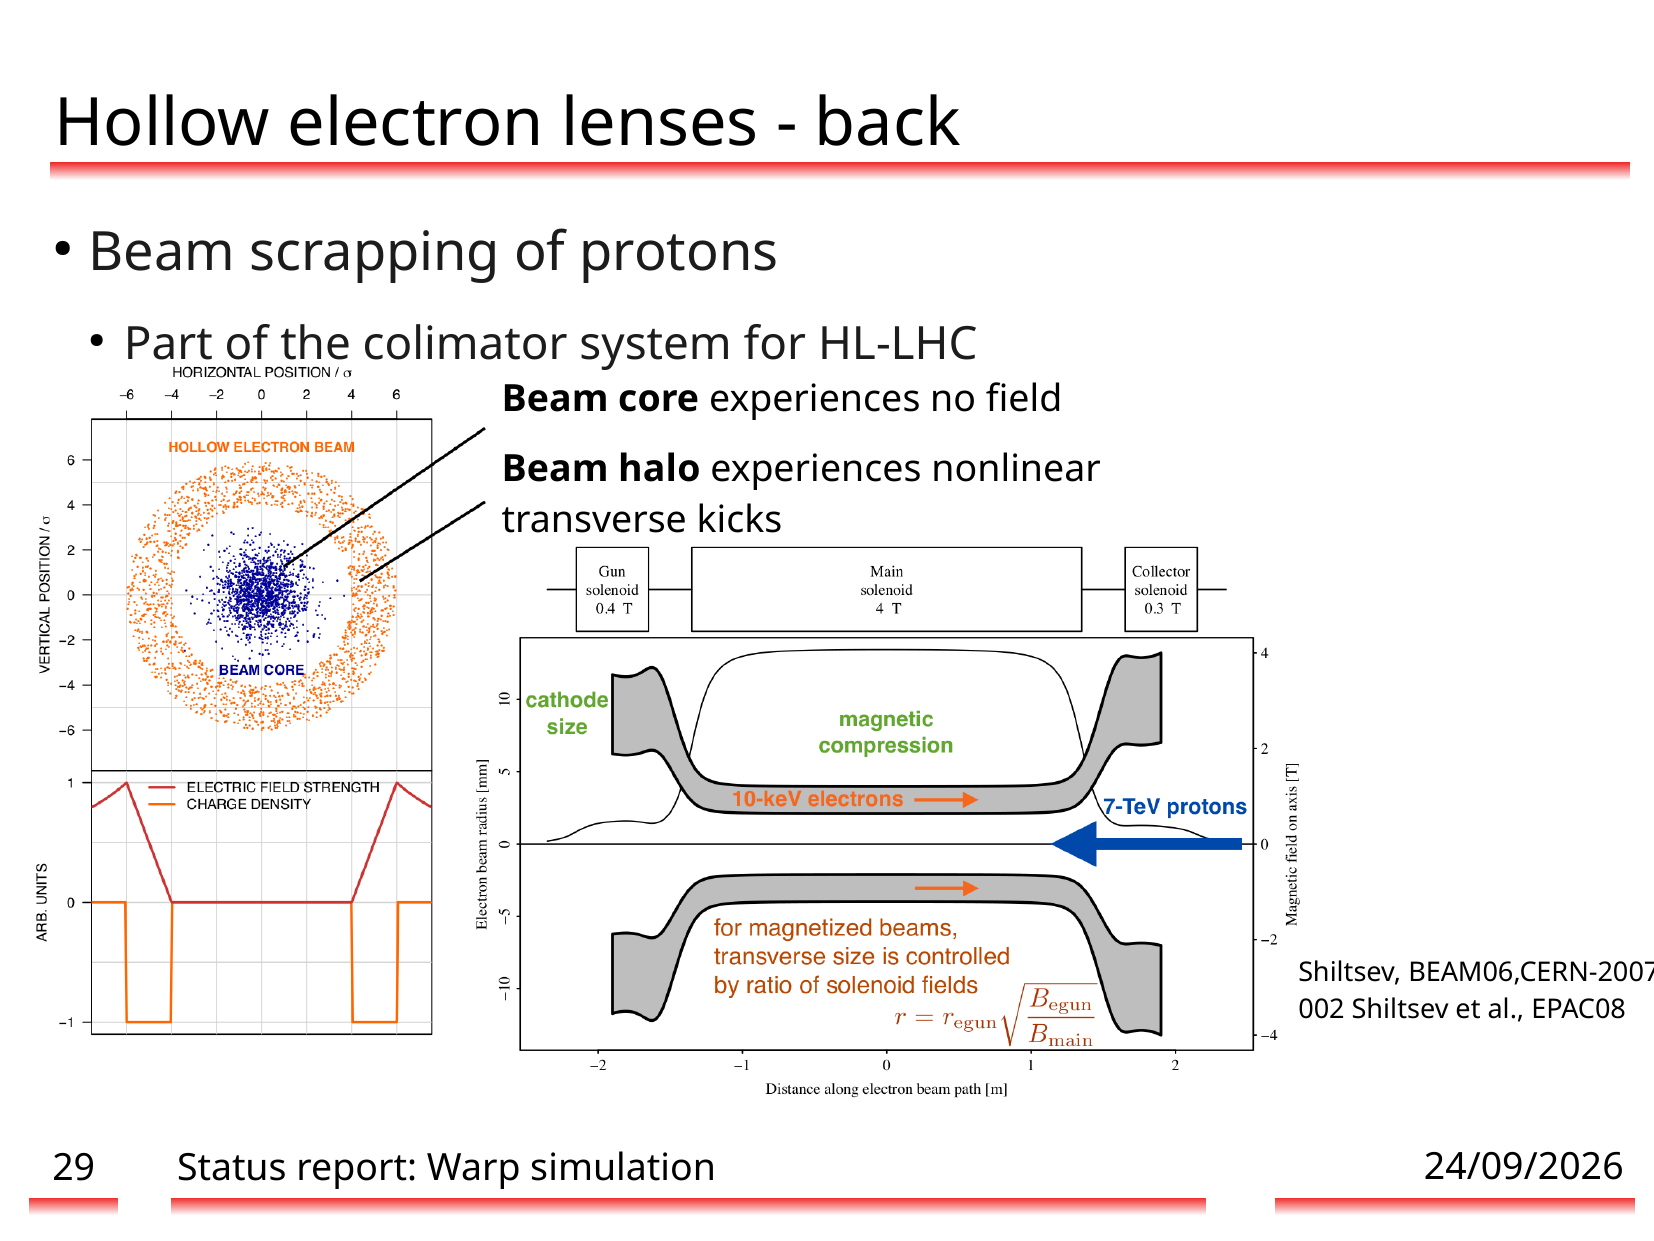

# Hollow electron lenses - back
Beam scrapping of protons
Part of the colimator system for HL-LHC
Beam core experiences no field
Beam halo experiences nonlinear transverse kicks
Shiltsev, BEAM06,CERN-2007-002 Shiltsev et al., EPAC08
29
Status report: Warp simulation